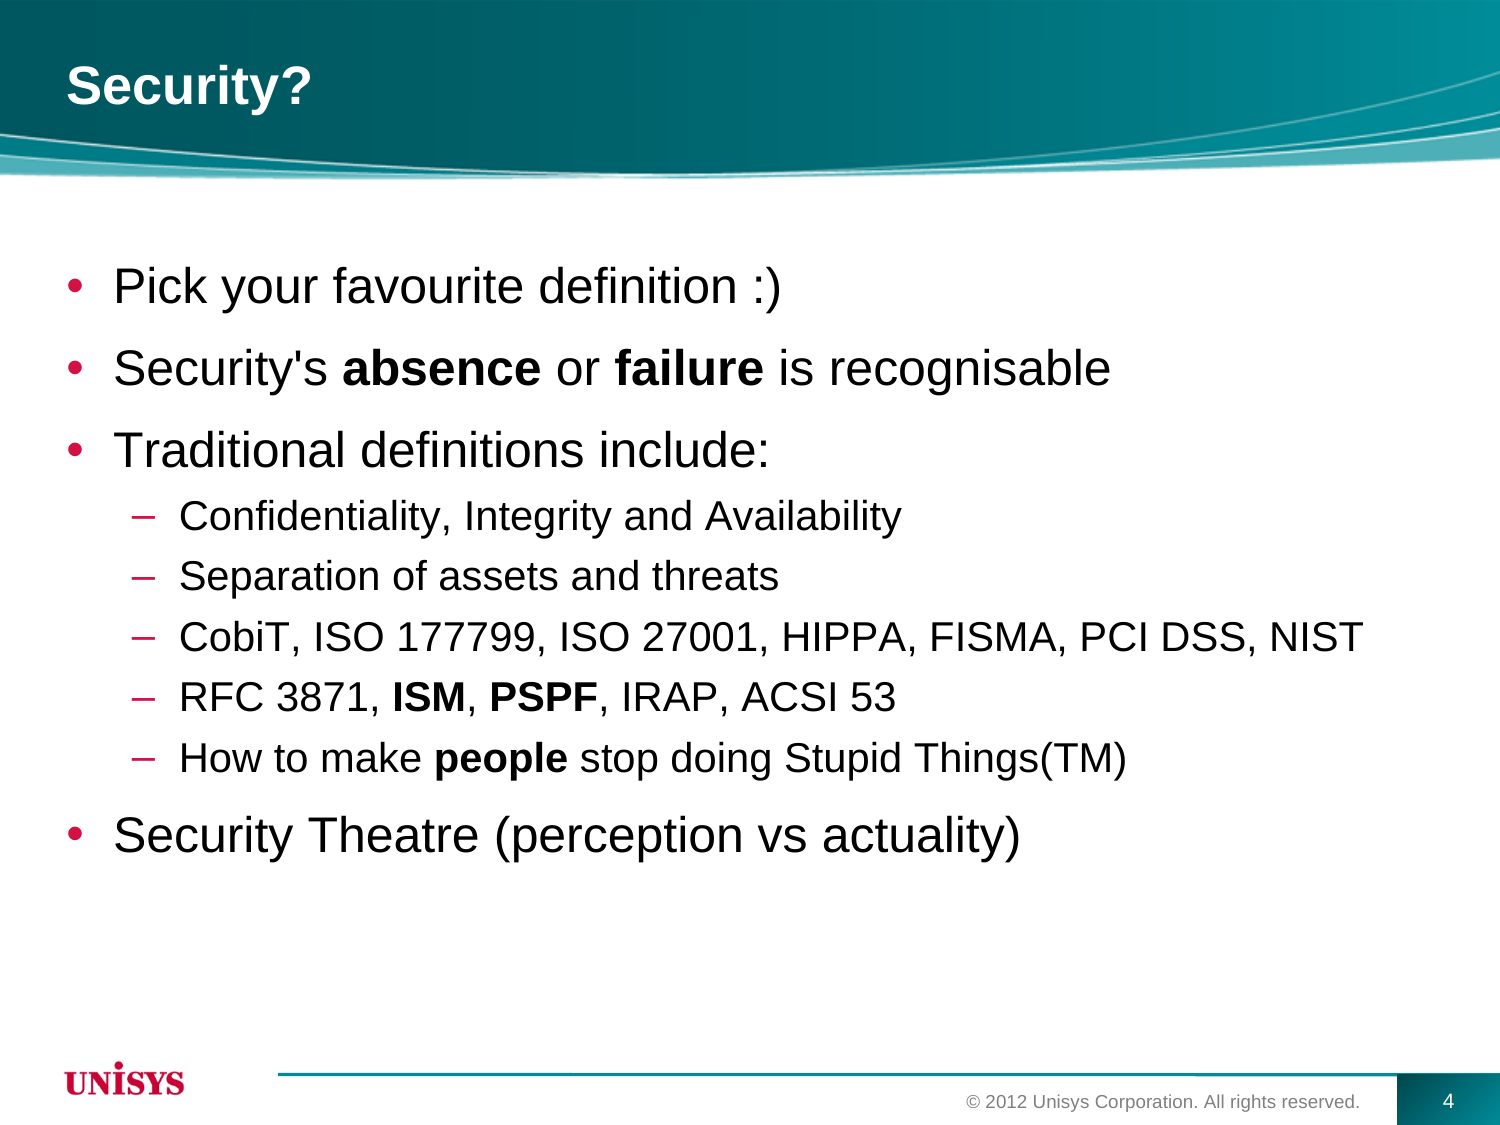

# Security?
Pick your favourite definition :)
Security's absence or failure is recognisable
Traditional definitions include:
Confidentiality, Integrity and Availability
Separation of assets and threats
CobiT, ISO 177799, ISO 27001, HIPPA, FISMA, PCI DSS, NIST
RFC 3871, ISM, PSPF, IRAP, ACSI 53
How to make people stop doing Stupid Things(TM)
Security Theatre (perception vs actuality)